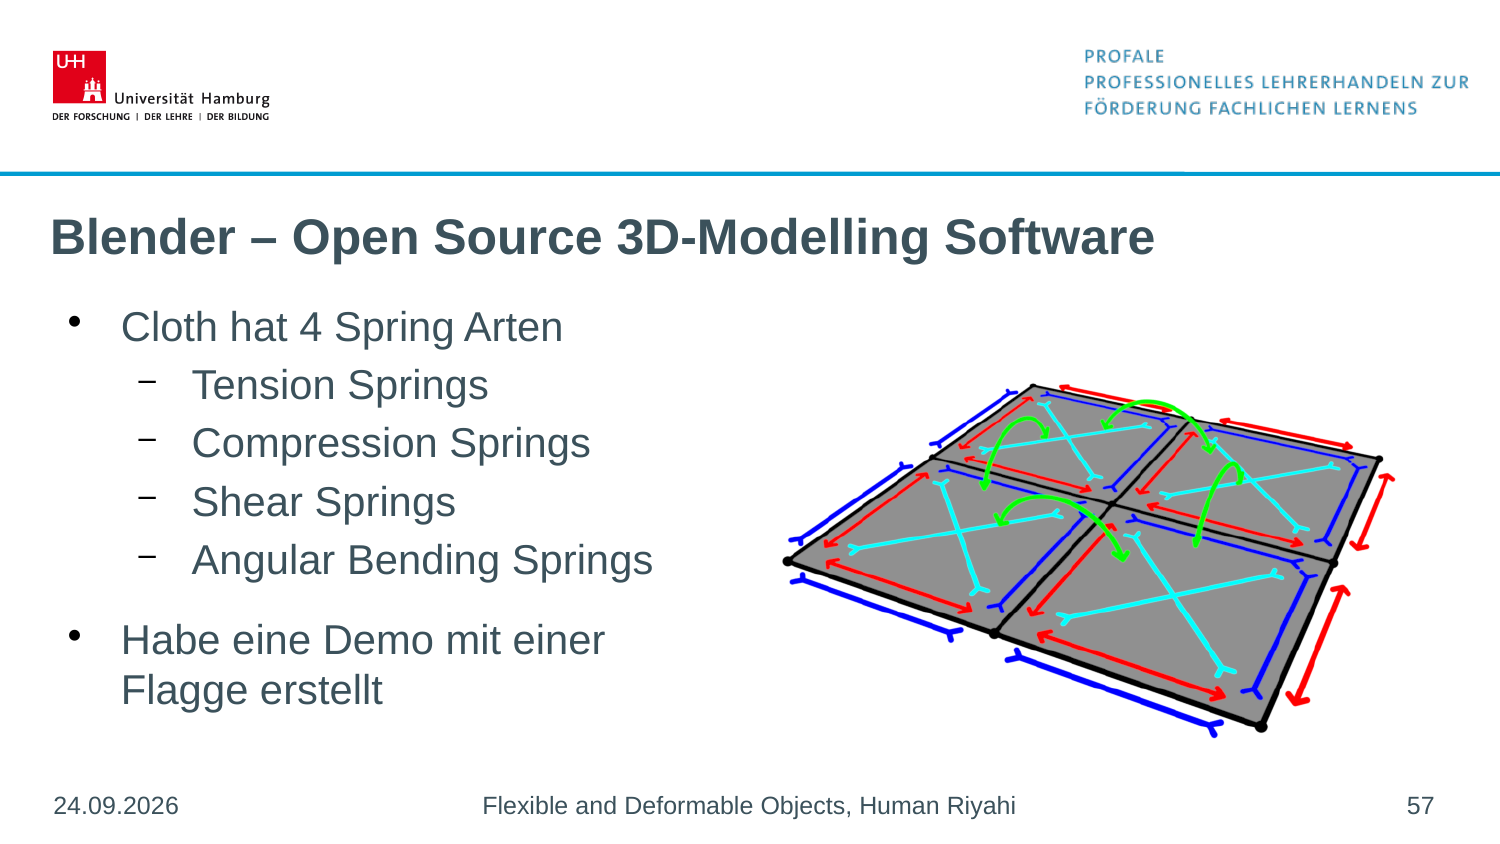

Quelle für Mass Spring Claim
→ Dass Blender allerlei Kollisionen unterstützt kann ich direkt zeigen
https://docs.blender.org/manual/en/4.0/physics/cloth/introduction.html
# Blender – Open Source 3D-Modelling Software
Cloth hat 4 Spring Arten
Tension Springs
Compression Springs
Shear Springs
Angular Bending Springs
Habe eine Demo mit einer Flagge erstellt
Flexible and Deformable Objects, Human Riyahi